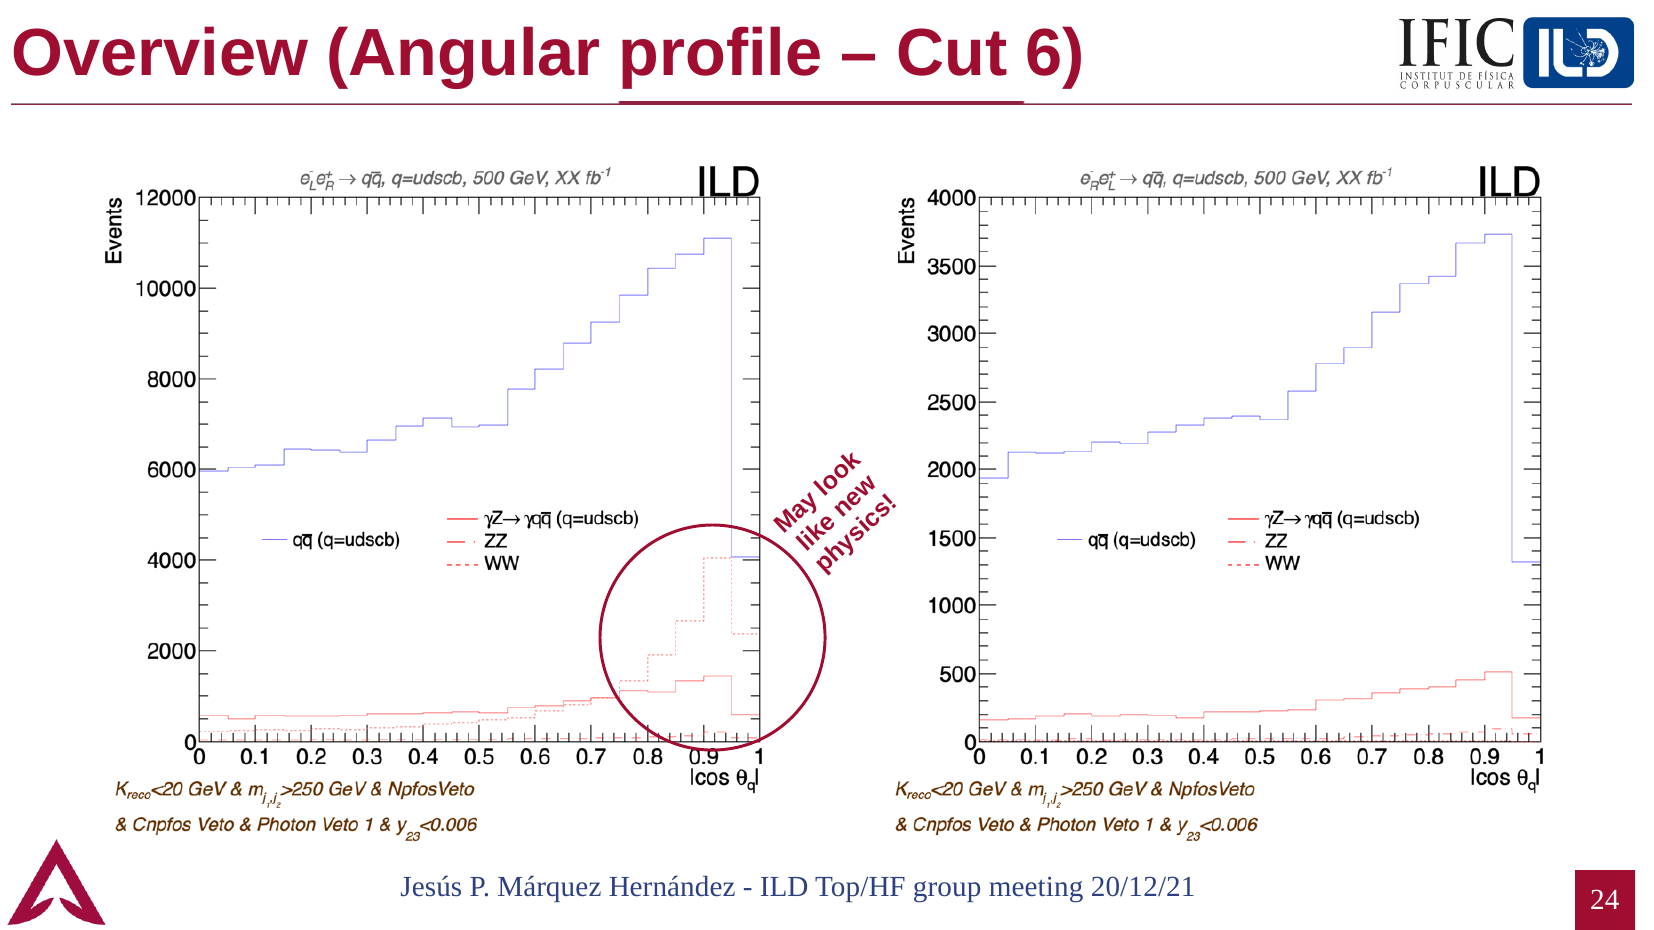

# Overview (Angular profile – Cut 6)
May look like new physics!
24